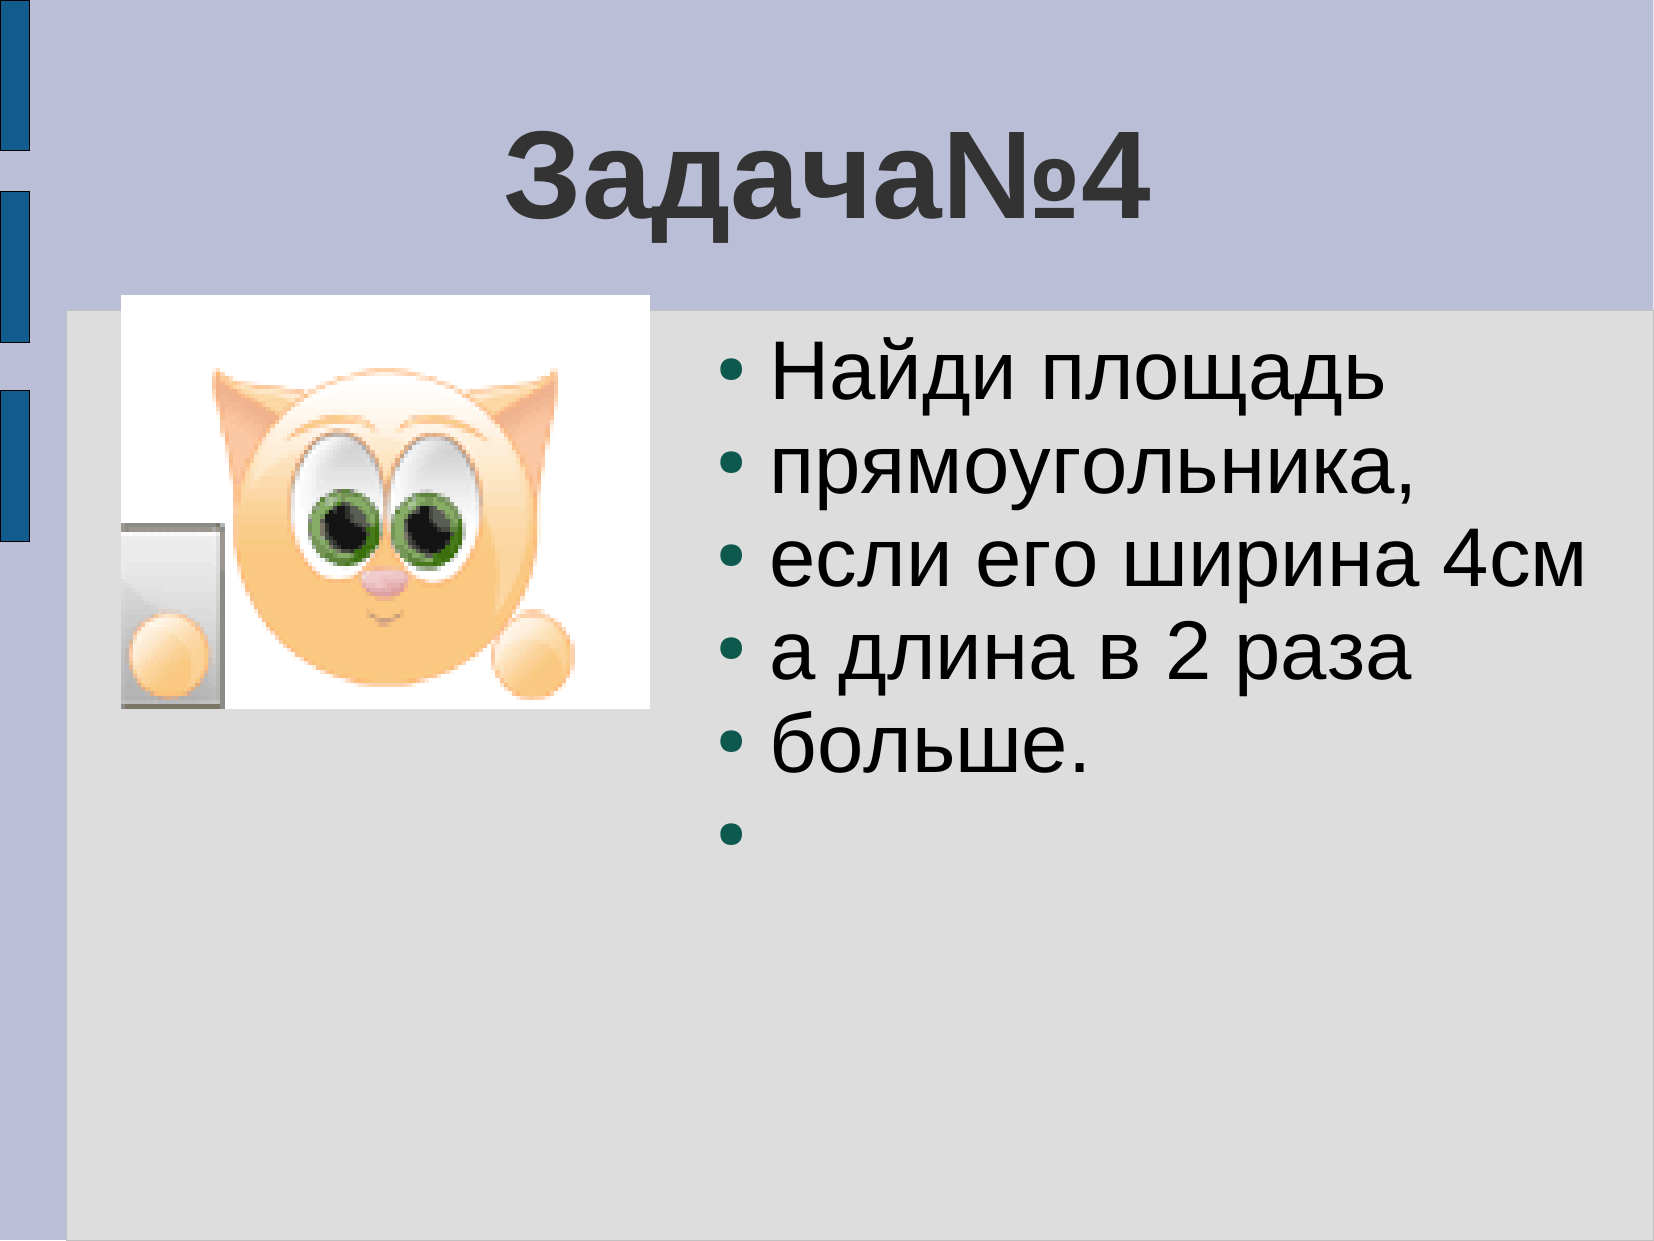

# Задача№4
Найди площадь
прямоугольника,
если его ширина 4см
а длина в 2 раза
больше.